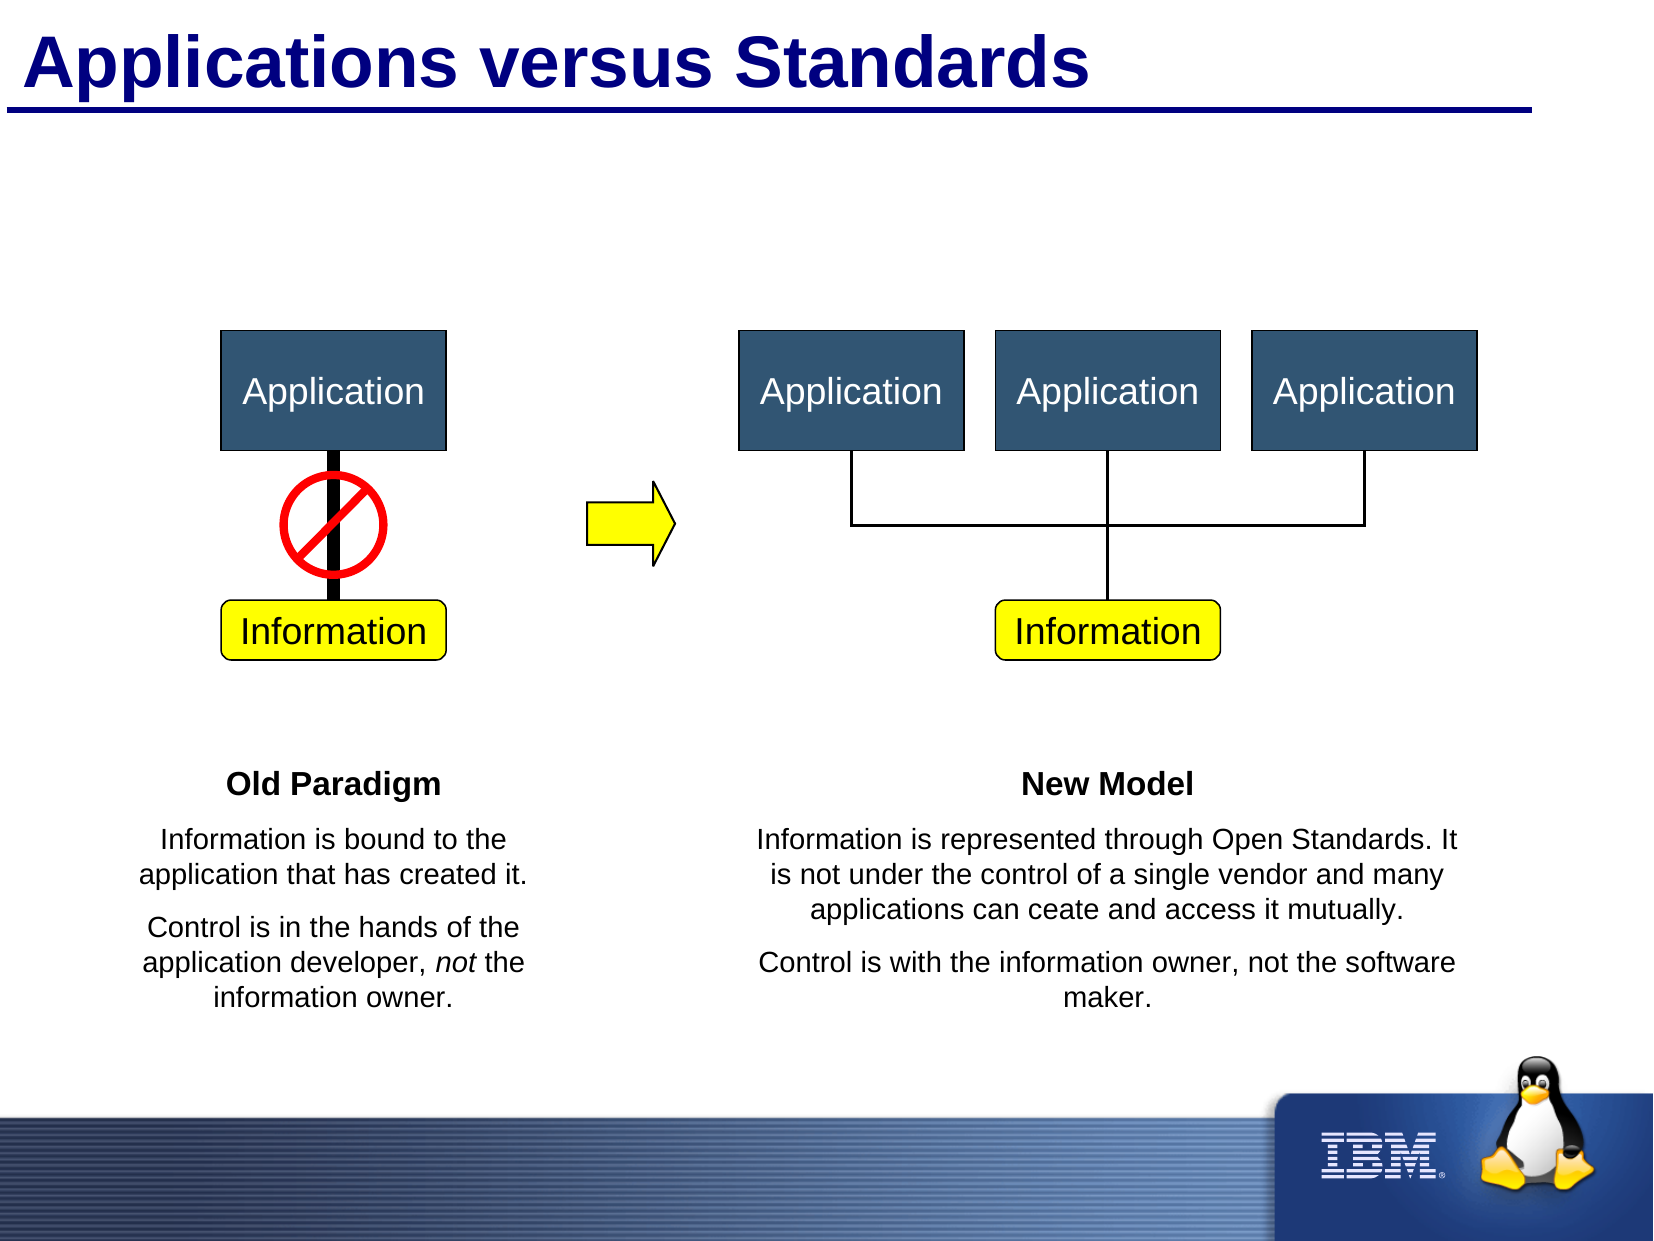

Applications versus Standards
Application
Information
Old Paradigm
Information is bound to the application that has created it.
Control is in the hands of the application developer, not the information owner.
Application
Application
Application
Information
New Model
Information is represented through Open Standards. It is not under the control of a single vendor and many applications can ceate and access it mutually.
Control is with the information owner, not the software maker.